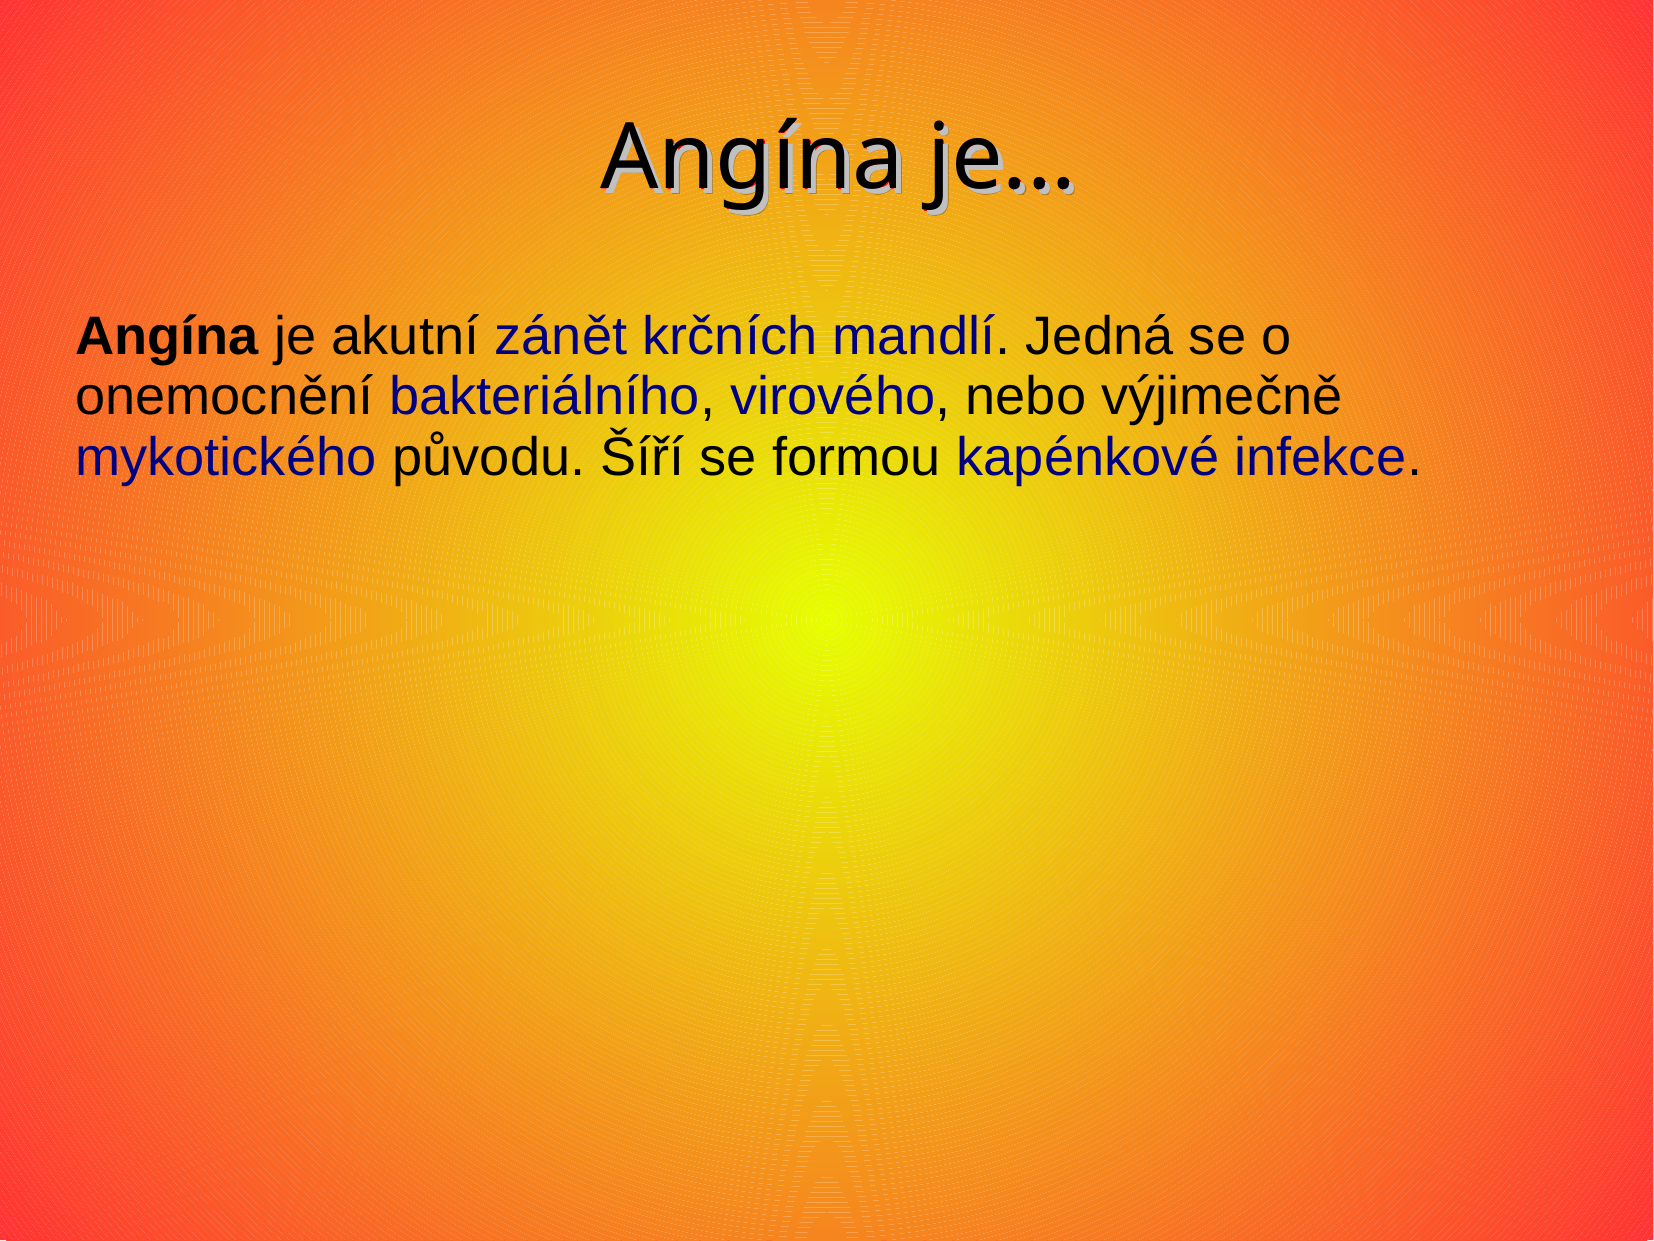

# Angína je...
Angína je akutní zánět krčních mandlí. Jedná se o onemocnění bakteriálního, virového, nebo výjimečně mykotického původu. Šíří se formou kapénkové infekce.